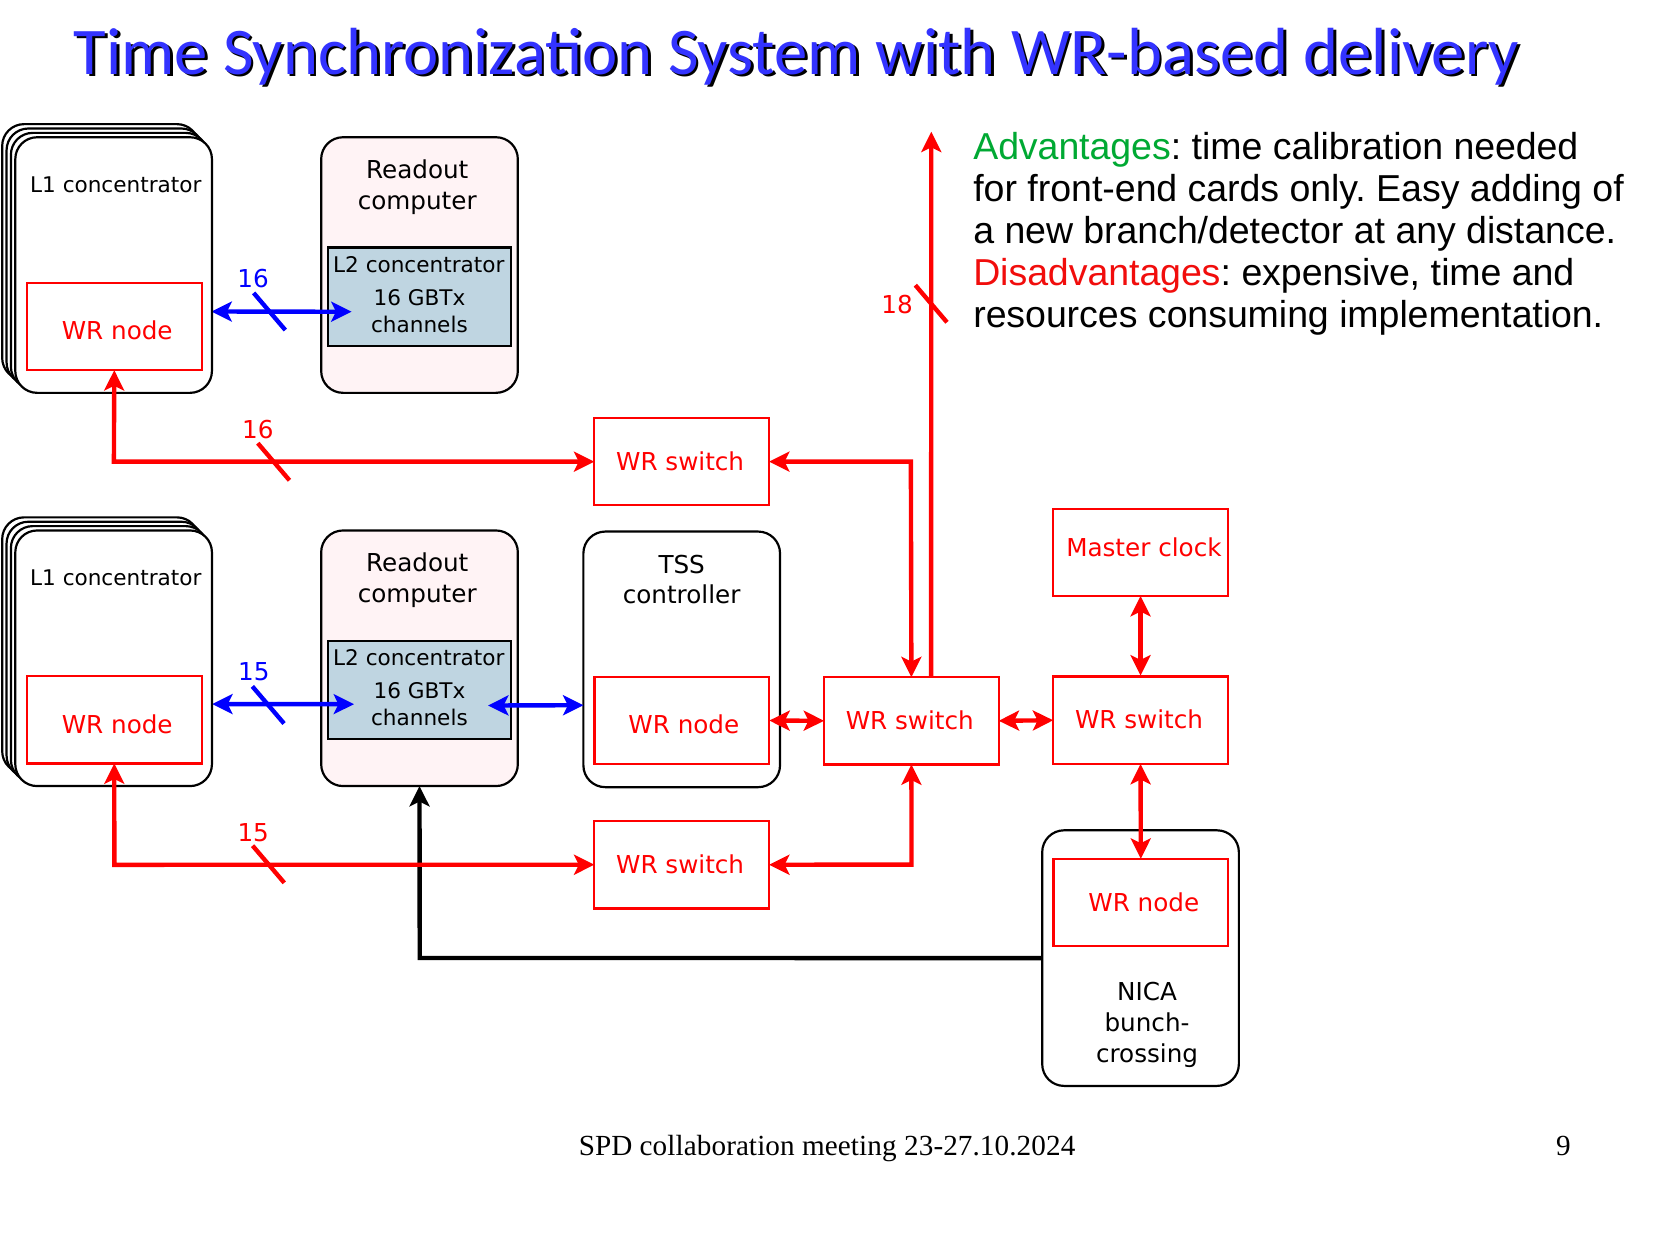

Time Synchronization System with WR-based delivery
Advantages: time calibration needed
for front-end cards only. Easy adding of
a new branch/detector at any distance.
Disadvantages: expensive, time and
resources consuming implementation.
SPD collaboration meeting 23-27.10.2024
9